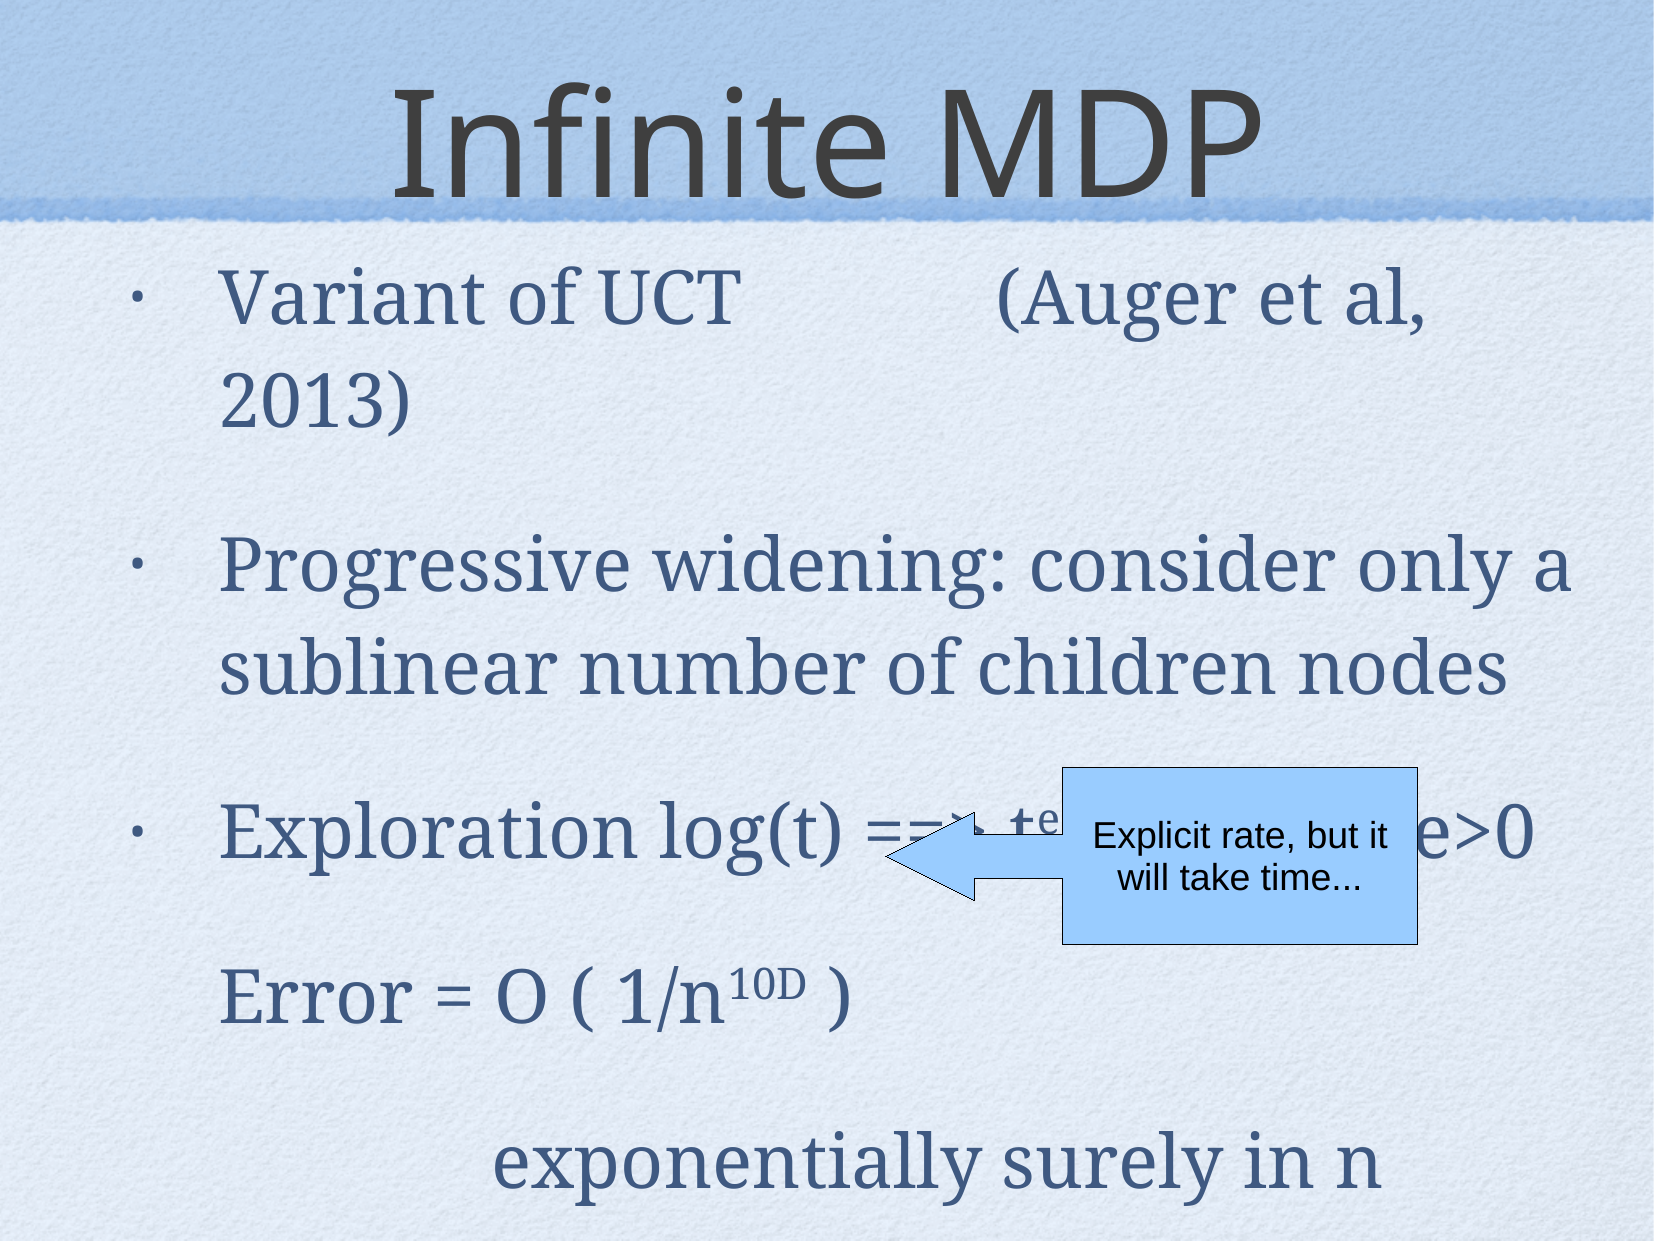

# Infinite MDP
Variant of UCT (Auger et al, 2013)
Progressive widening: consider only a sublinear number of children nodes
Exploration log(t) ==> te for some e>0
Error = O ( 1/n10D )
 exponentially surely in n
Explicit rate, but it
will take time...